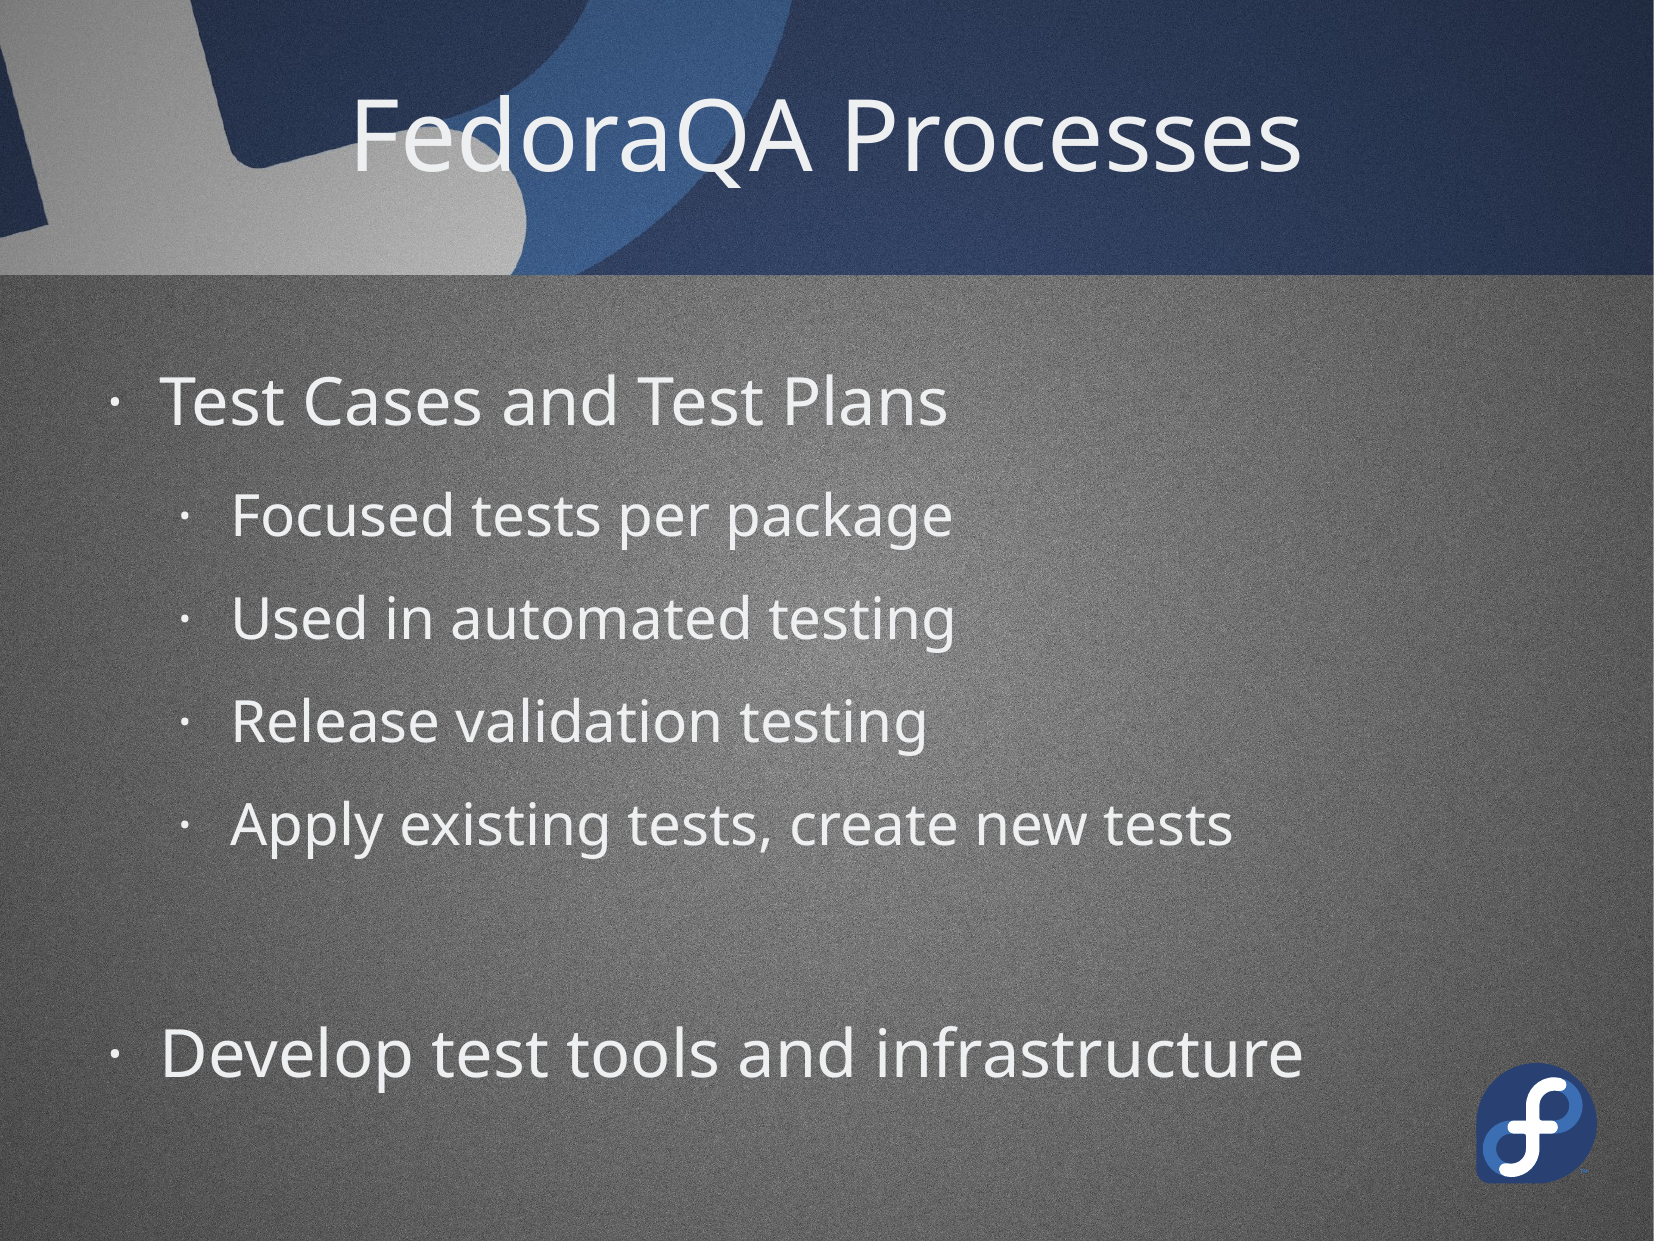

# FedoraQA Processes
Test Cases and Test Plans
Focused tests per package
Used in automated testing
Release validation testing
Apply existing tests, create new tests
Develop test tools and infrastructure